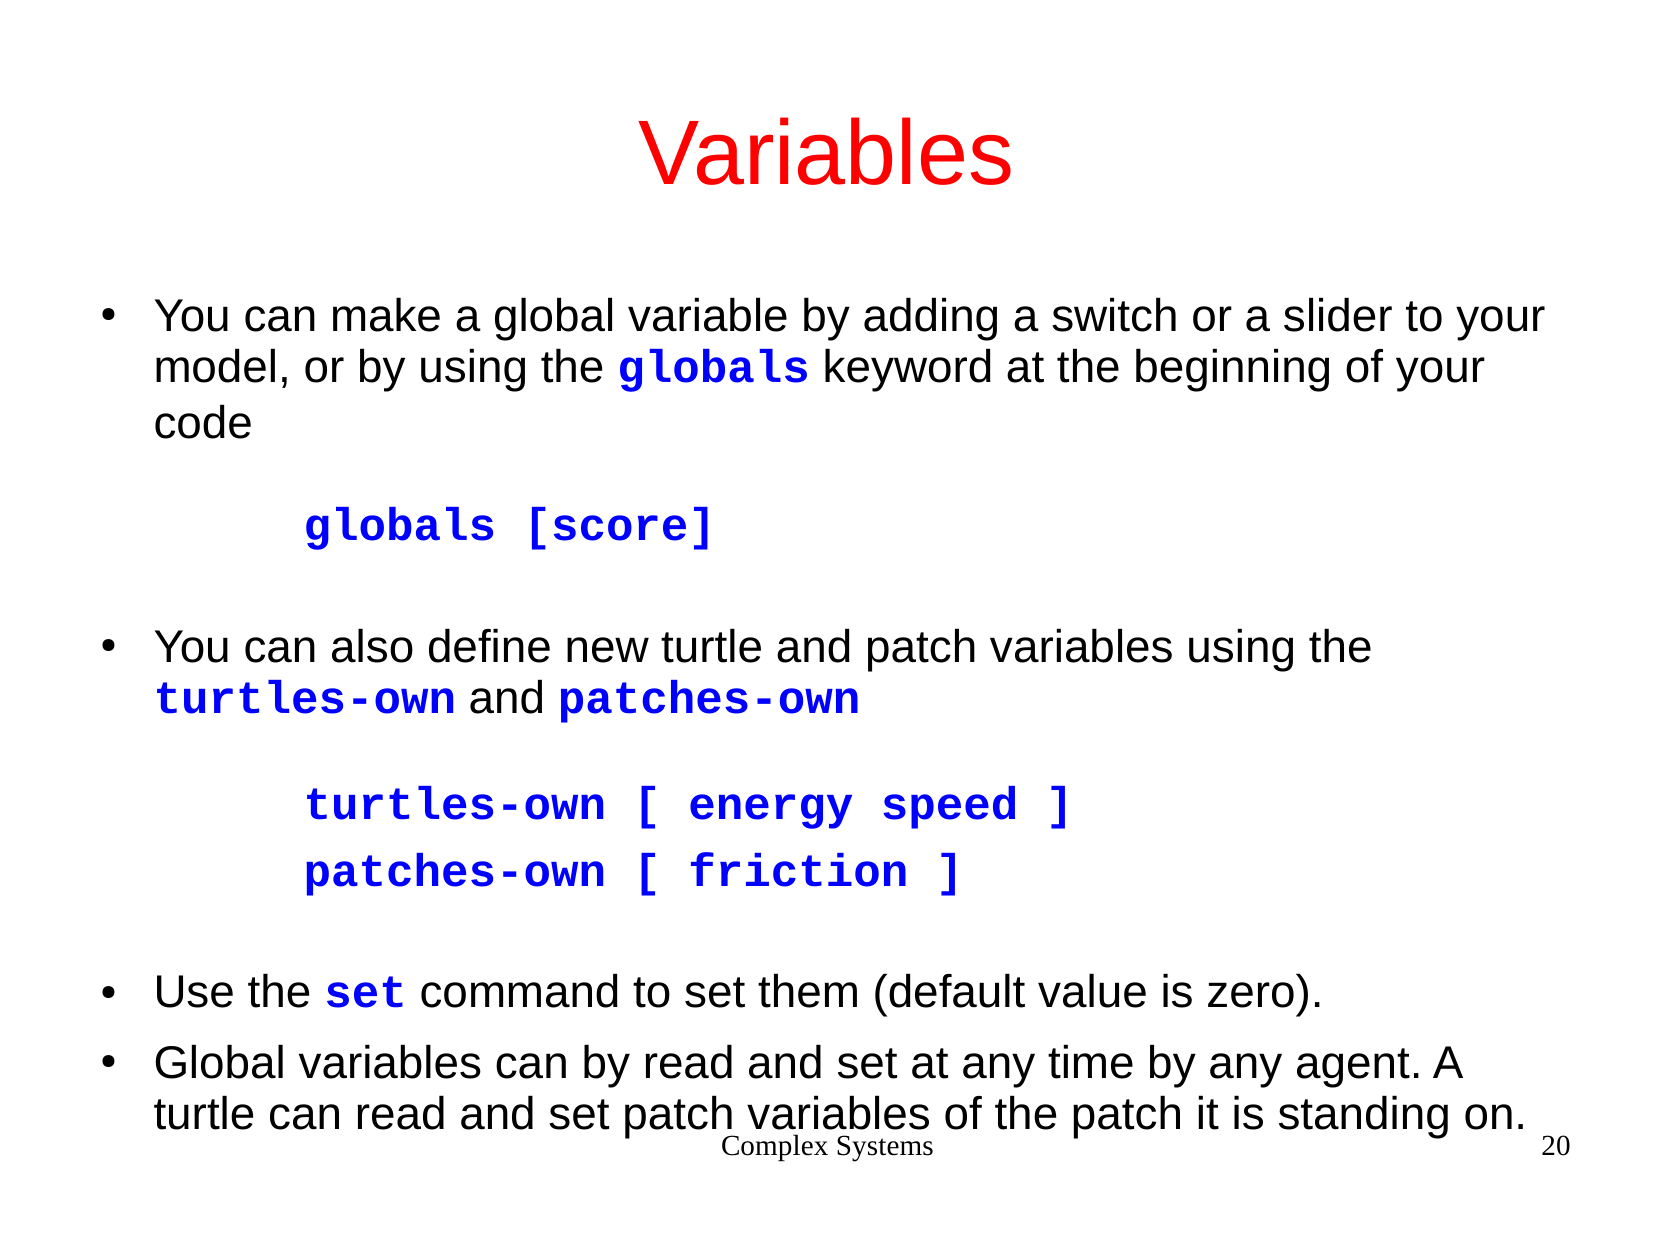

# Variables
You can make a global variable by adding a switch or a slider to your model, or by using the globals keyword at the beginning of your code
		globals [score]
You can also define new turtle and patch variables using the turtles-own and patches-own
		turtles-own [ energy speed ]
		patches-own [ friction ]
Use the set command to set them (default value is zero).
Global variables can by read and set at any time by any agent. A turtle can read and set patch variables of the patch it is standing on.
Complex Systems
20